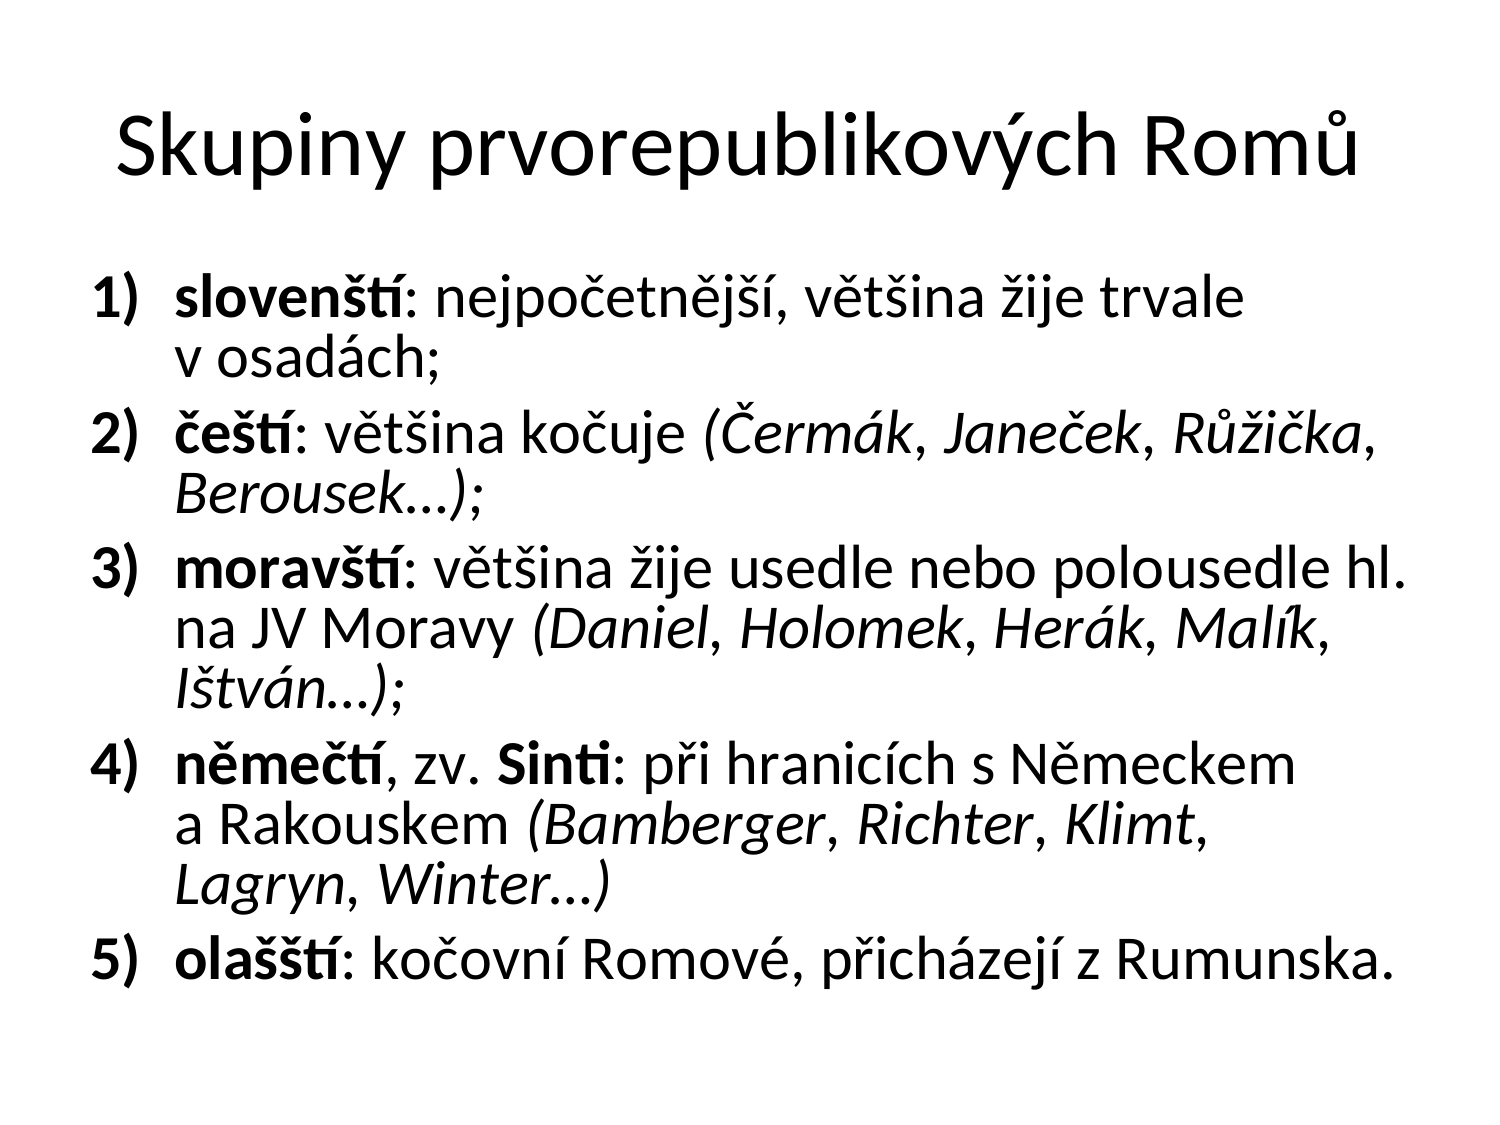

# Skupiny prvorepublikových Romů
slovenští: nejpočetnější, většina žije trvale
v osadách;
čeští: většina kočuje (Čermák, Janeček, Růžička, Berousek…);
moravští: většina žije usedle nebo polousedle hl. na JV Moravy (Daniel, Holomek, Herák, Malík, Ištván…);
němečtí, zv. Sinti: při hranicích s Německem
a Rakouskem (Bamberger, Richter, Klimt, Lagryn, Winter…)
olašští: kočovní Romové, přicházejí z Rumunska.